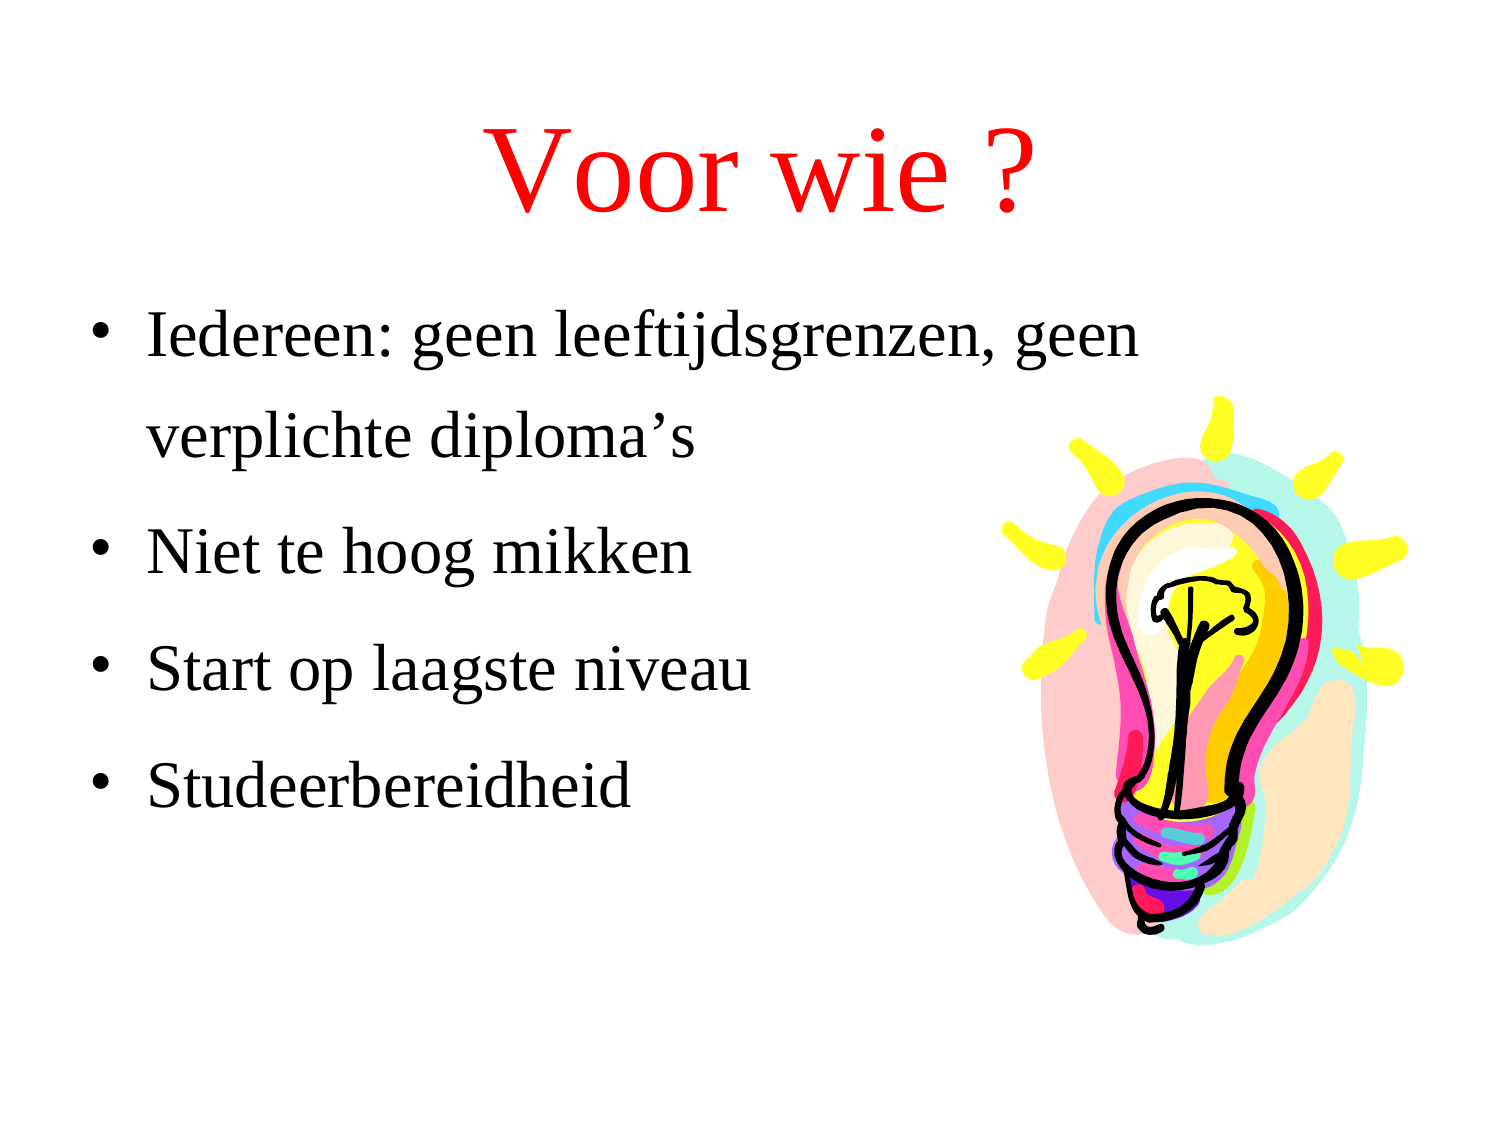

# Voor wie ?
Iedereen: geen leeftijdsgrenzen, geen verplichte diploma’s
Niet te hoog mikken
Start op laagste niveau
Studeerbereidheid